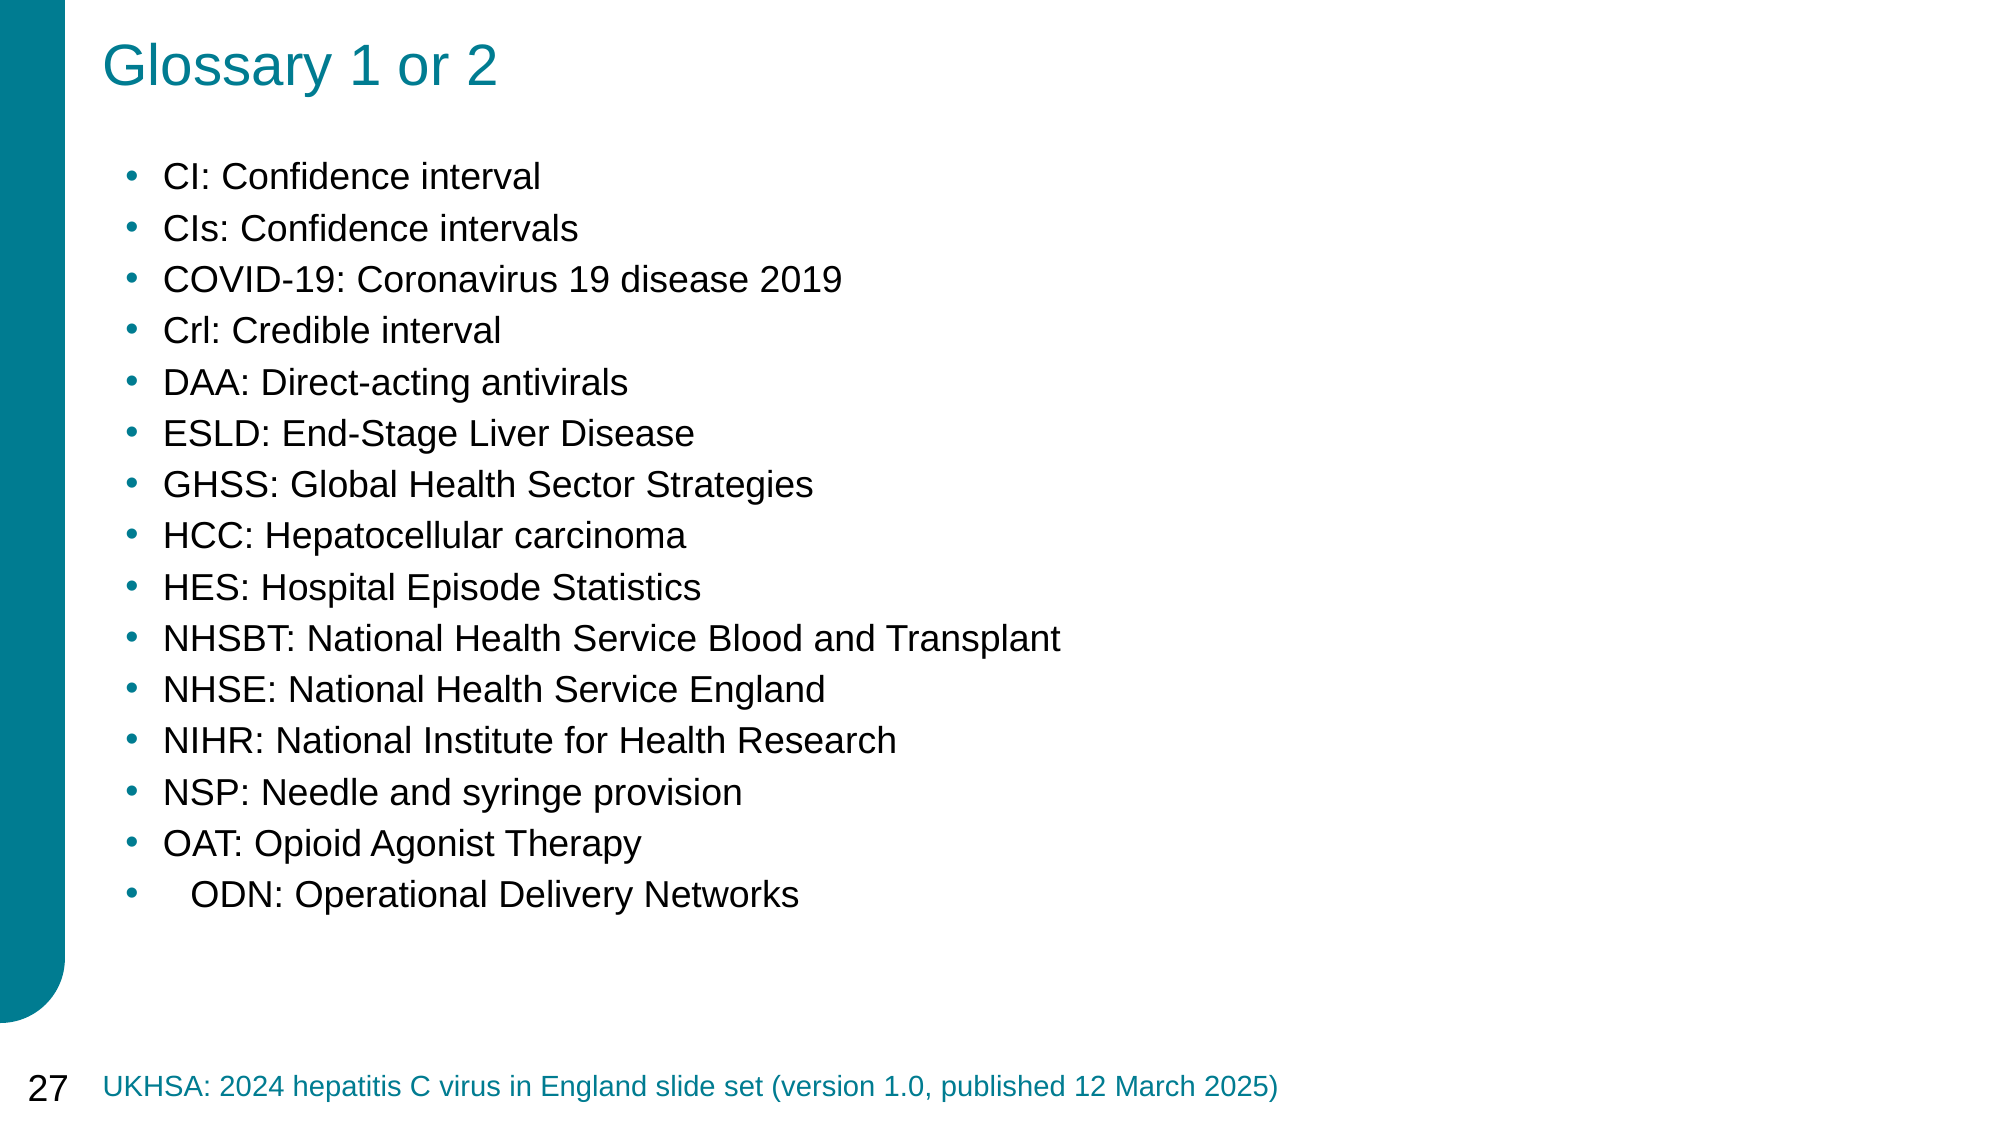

# Glossary 1 or 2
CI: Confidence interval
CIs: Confidence intervals
COVID-19: Coronavirus 19 disease 2019
Crl: Credible interval
DAA: Direct-acting antivirals
ESLD: End-Stage Liver Disease
GHSS: Global Health Sector Strategies
HCC: Hepatocellular carcinoma
HES: Hospital Episode Statistics
NHSBT: National Health Service Blood and Transplant
NHSE: National Health Service England
NIHR: National Institute for Health Research
NSP: Needle and syringe provision
OAT: Opioid Agonist Therapy
ODN: Operational Delivery Networks
UKHSA: 2024 hepatitis C virus in England slide set (version 1.0, published 12 March 2025)